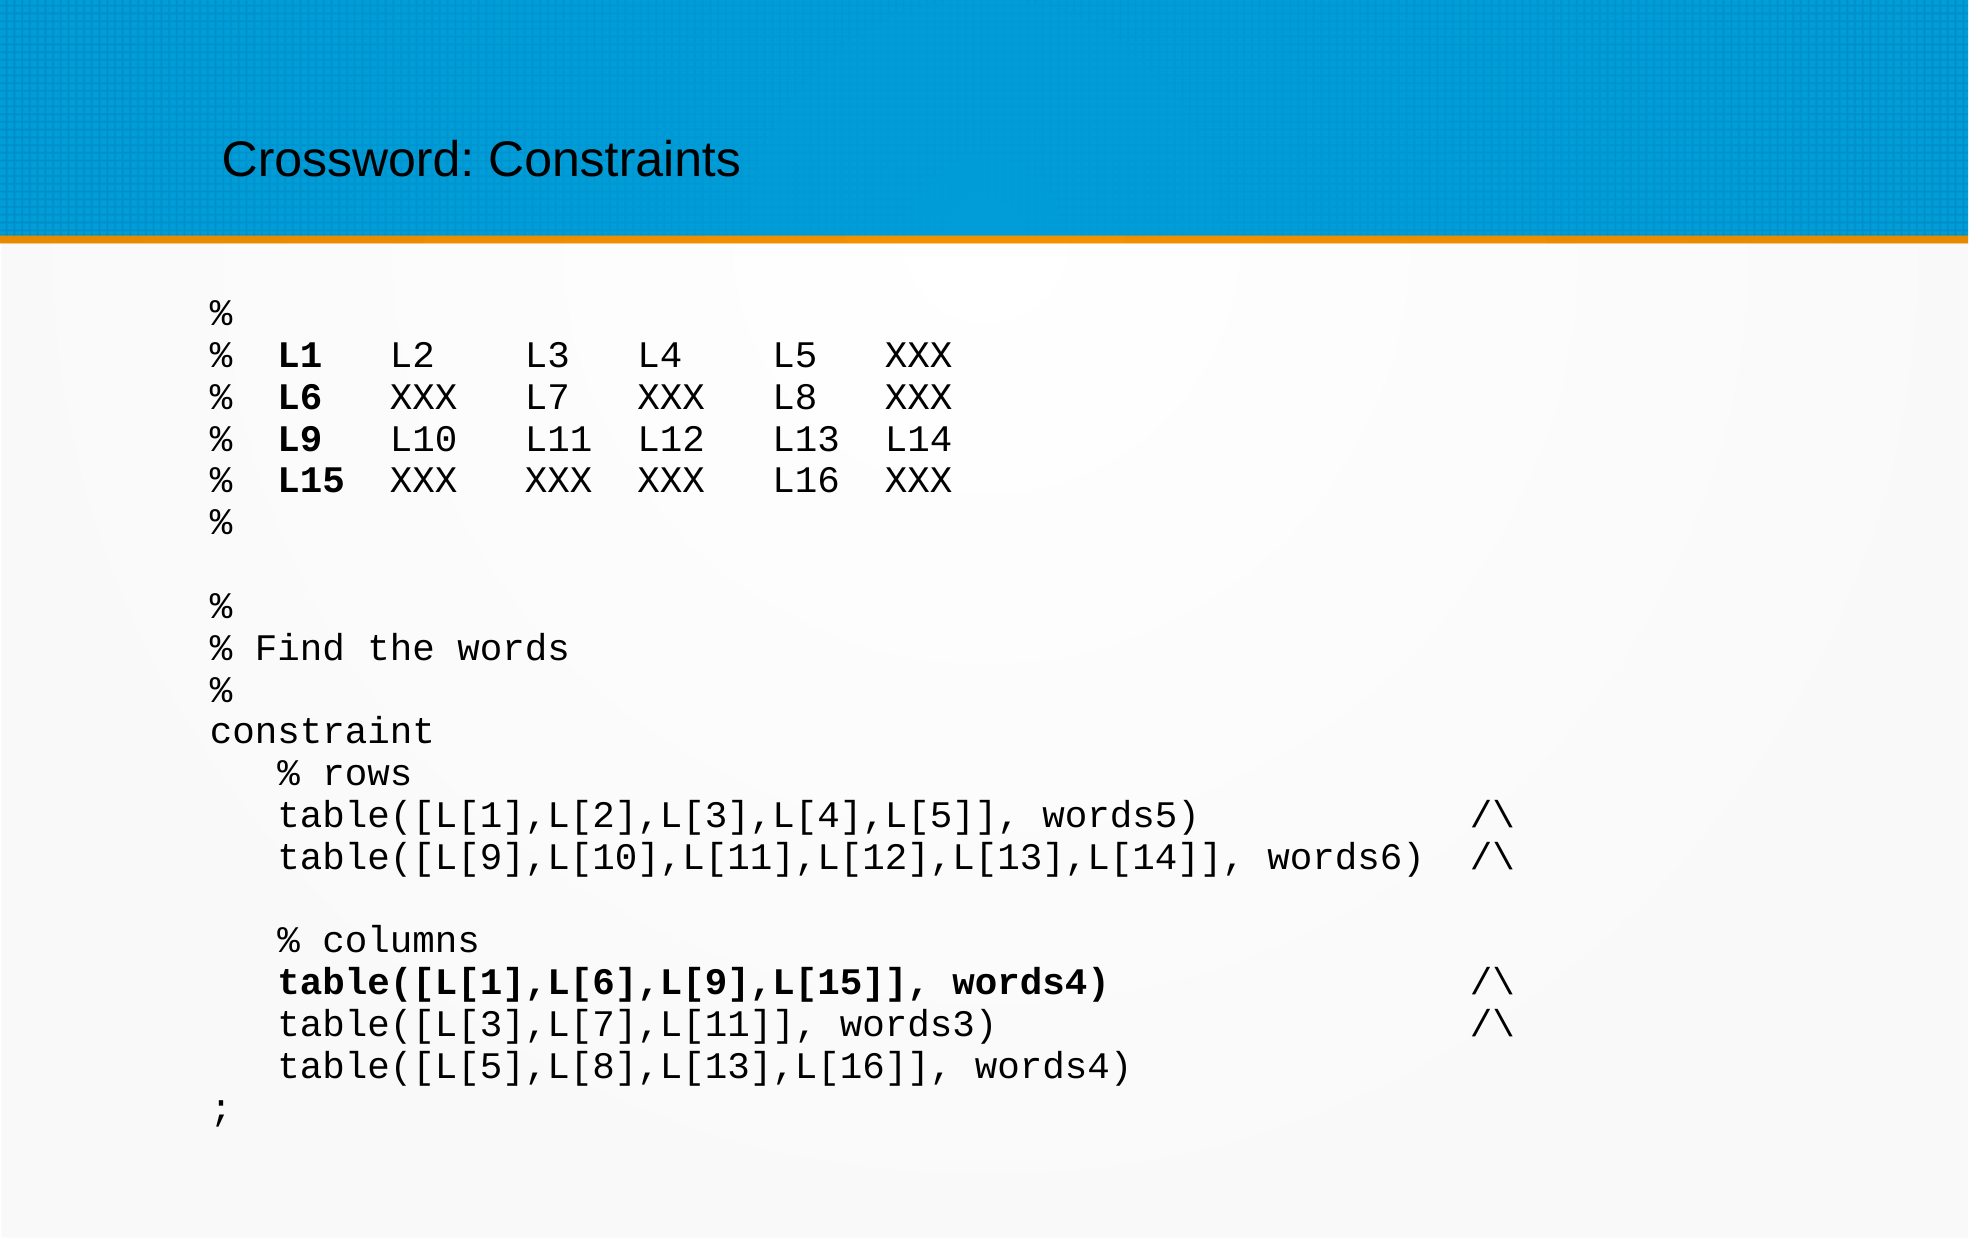

Crossword: Constraints
%
% L1 L2 L3 L4 L5 XXX
% L6 XXX L7 XXX L8 XXX
% L9 L10 L11 L12 L13 L14
% L15 XXX XXX XXX L16 XXX
%
%
% Find the words
%
constraint
 % rows
 table([L[1],L[2],L[3],L[4],L[5]], words5) /\
 table([L[9],L[10],L[11],L[12],L[13],L[14]], words6) /\
 % columns
 table([L[1],L[6],L[9],L[15]], words4) /\
 table([L[3],L[7],L[11]], words3) /\
 table([L[5],L[8],L[13],L[16]], words4)
;